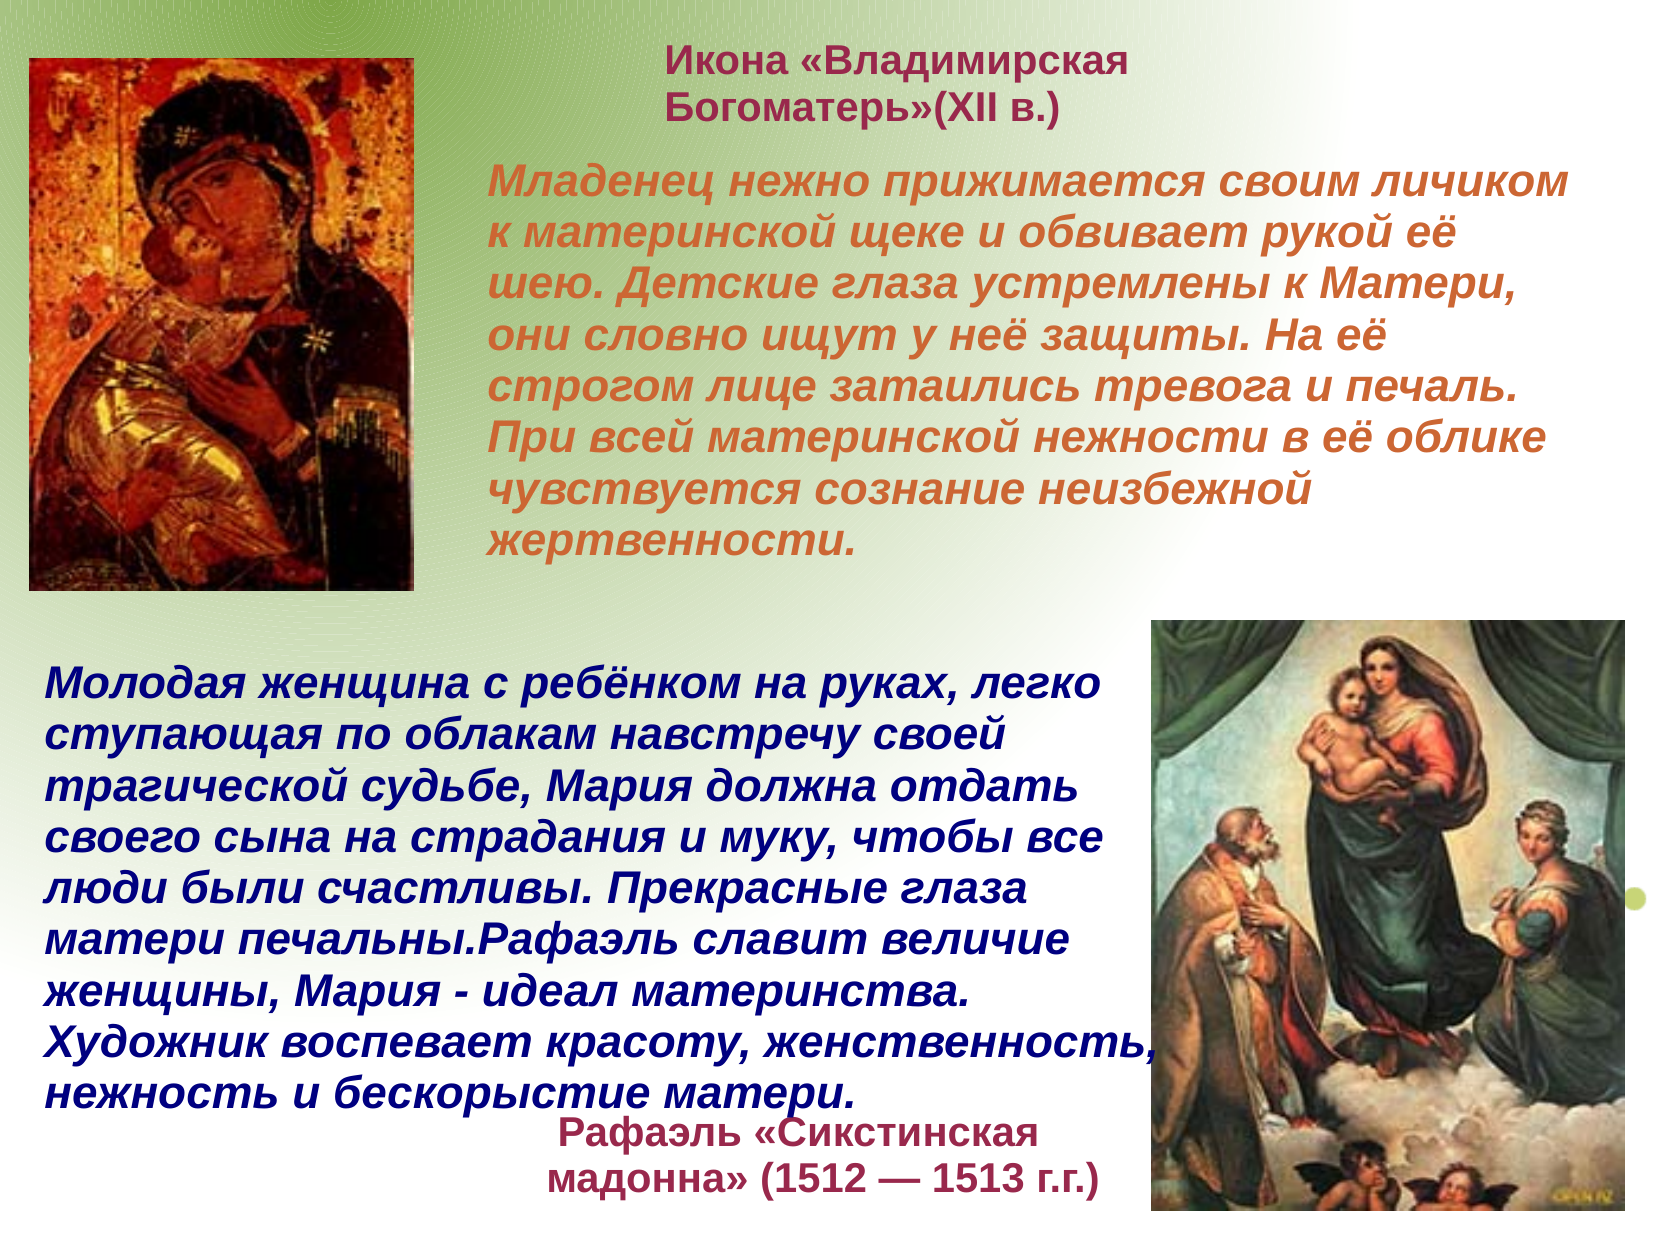

Икона «Владимирская Богоматерь»(XII в.)
Младенец нежно прижимается своим личиком к материнской щеке и обвивает рукой её шею. Детские глаза устремлены к Матери, они словно ищут у неё защиты. На её строгом лице затаились тревога и печаль. При всей материнской нежности в её облике
чувствуется сознание неизбежной жертвенности.
Молодая женщина с ребёнком на руках, легко ступающая по облакам навстречу своей трагической судьбе, Мария должна отдать своего сына на страдания и муку, чтобы все люди были счастливы. Прекрасные глаза матери печальны.Рафаэль славит величие женщины, Мария - идеал материнства. Художник воспевает красоту, женственность, нежность и бескорыстие матери.
 Рафаэль «Сикстинская мадонна» (1512 — 1513 г.г.)